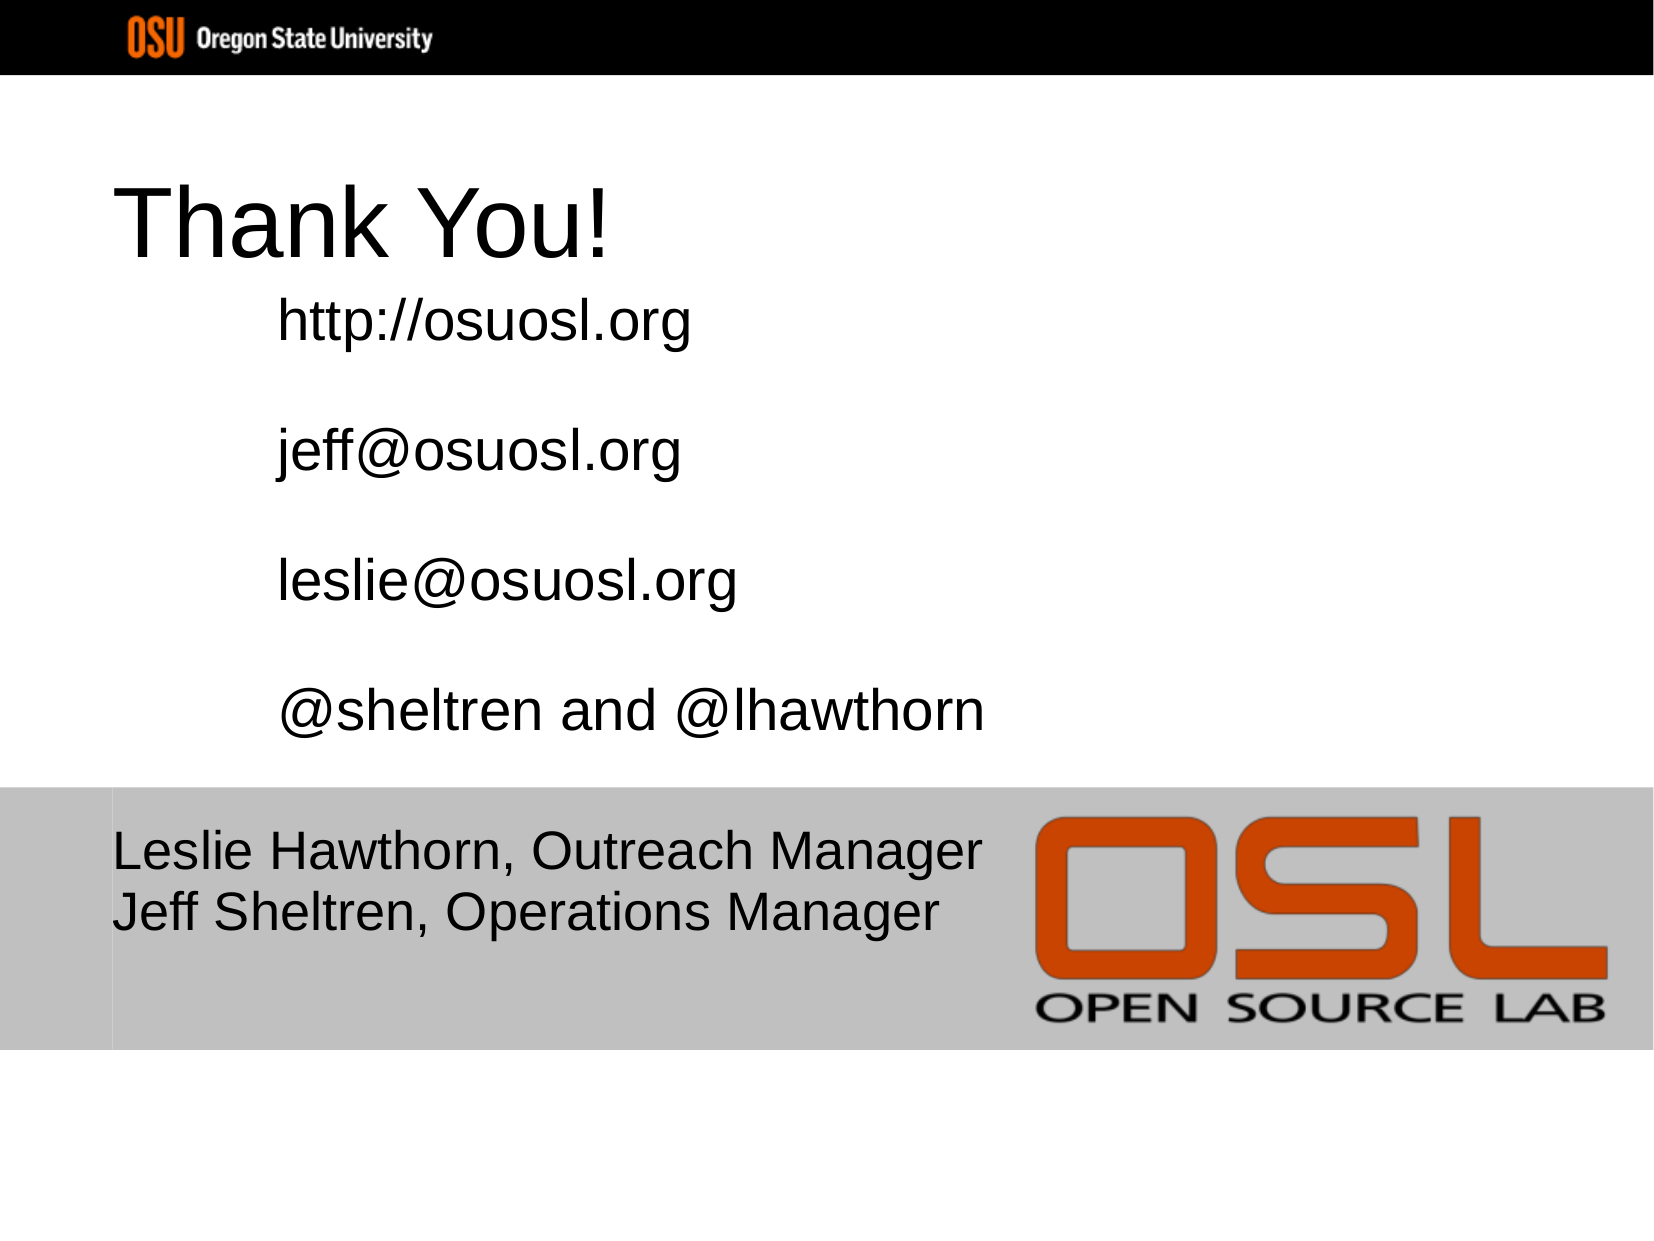

# Thank You!
http://osuosl.org
jeff@osuosl.org
leslie@osuosl.org
@sheltren and @lhawthorn
Leslie Hawthorn, Outreach Manager
Jeff Sheltren, Operations Manager